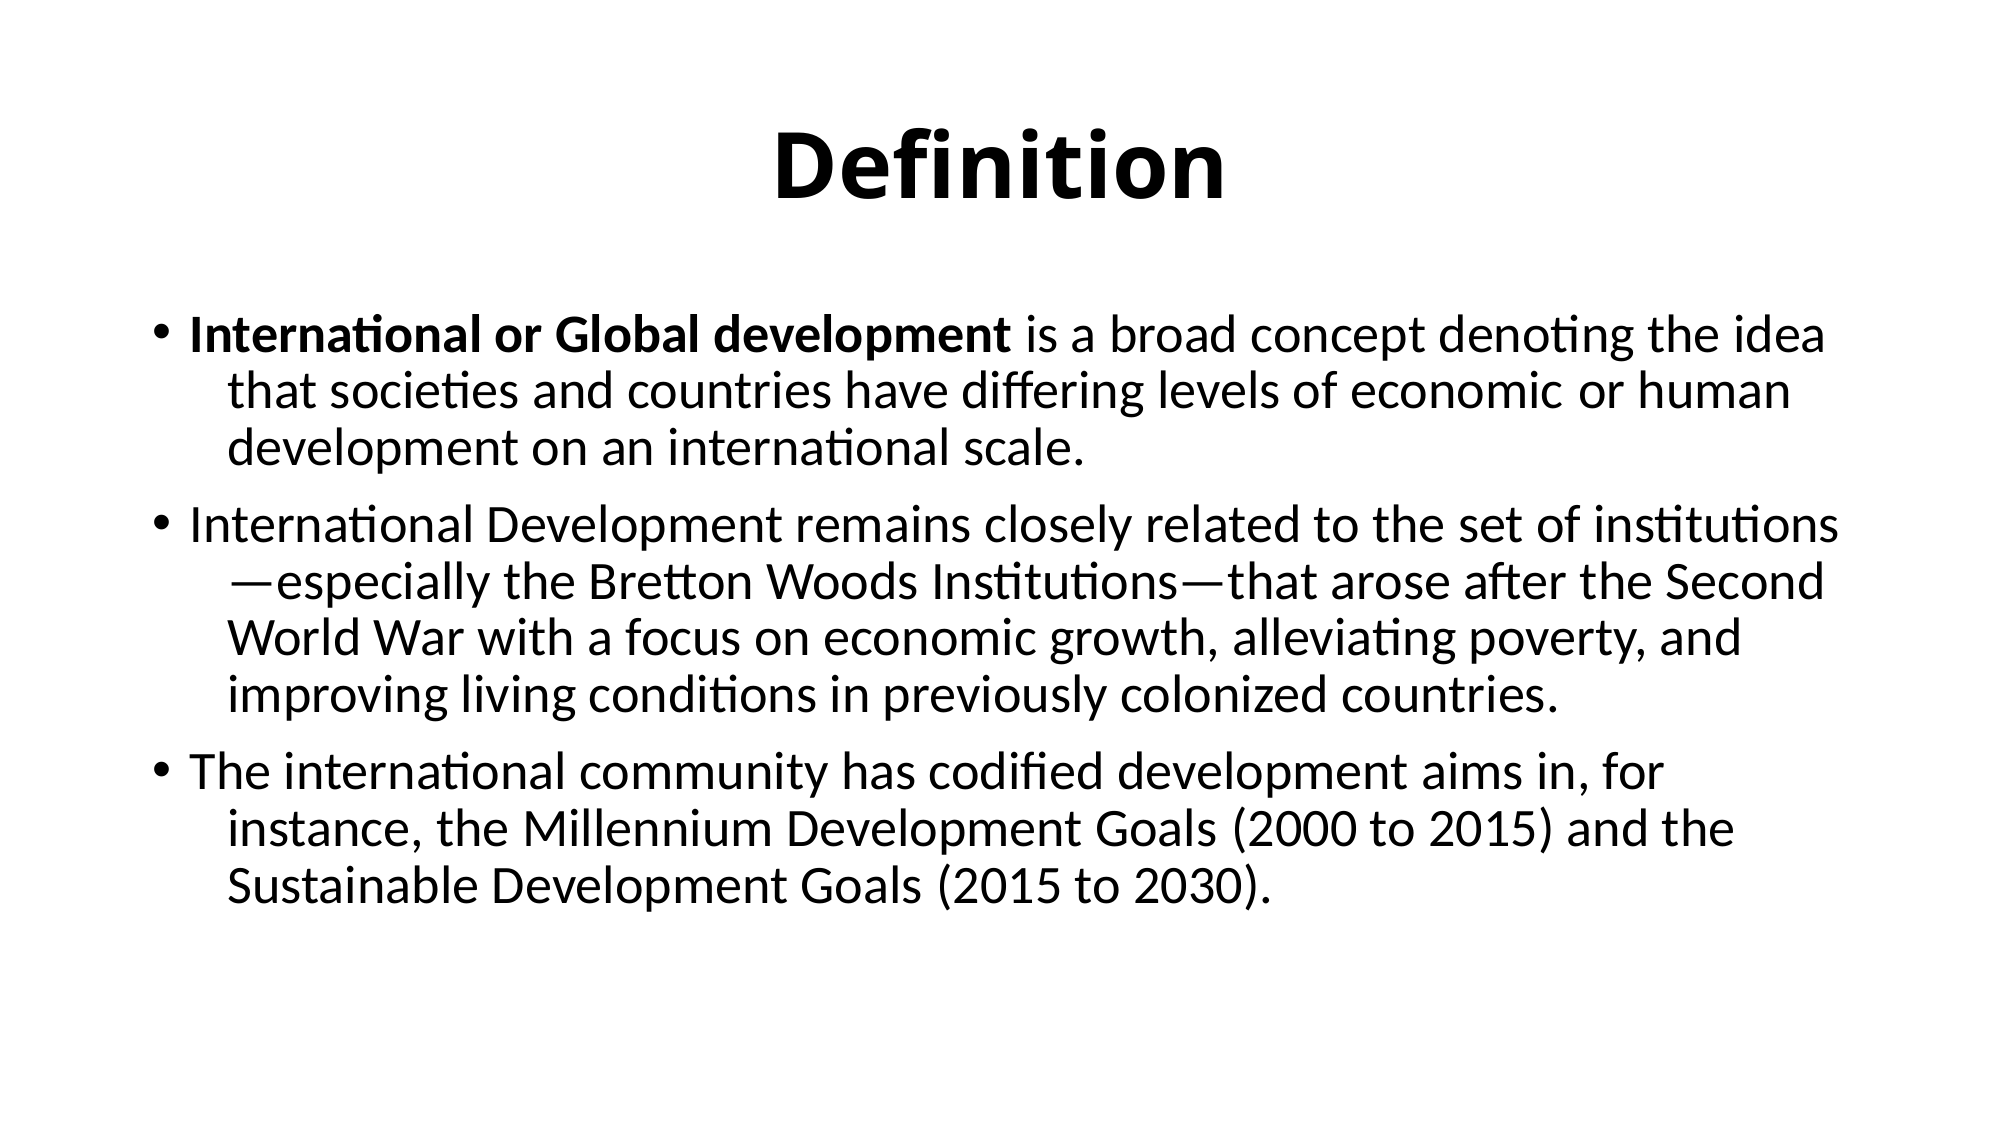

# Definition
International or Global development is a broad concept denoting the idea that societies and countries have differing levels of economic or human development on an international scale.
International Development remains closely related to the set of institutions—especially the Bretton Woods Institutions—that arose after the Second World War with a focus on economic growth, alleviating poverty, and improving living conditions in previously colonized countries.
The international community has codified development aims in, for instance, the Millennium Development Goals (2000 to 2015) and the Sustainable Development Goals (2015 to 2030).